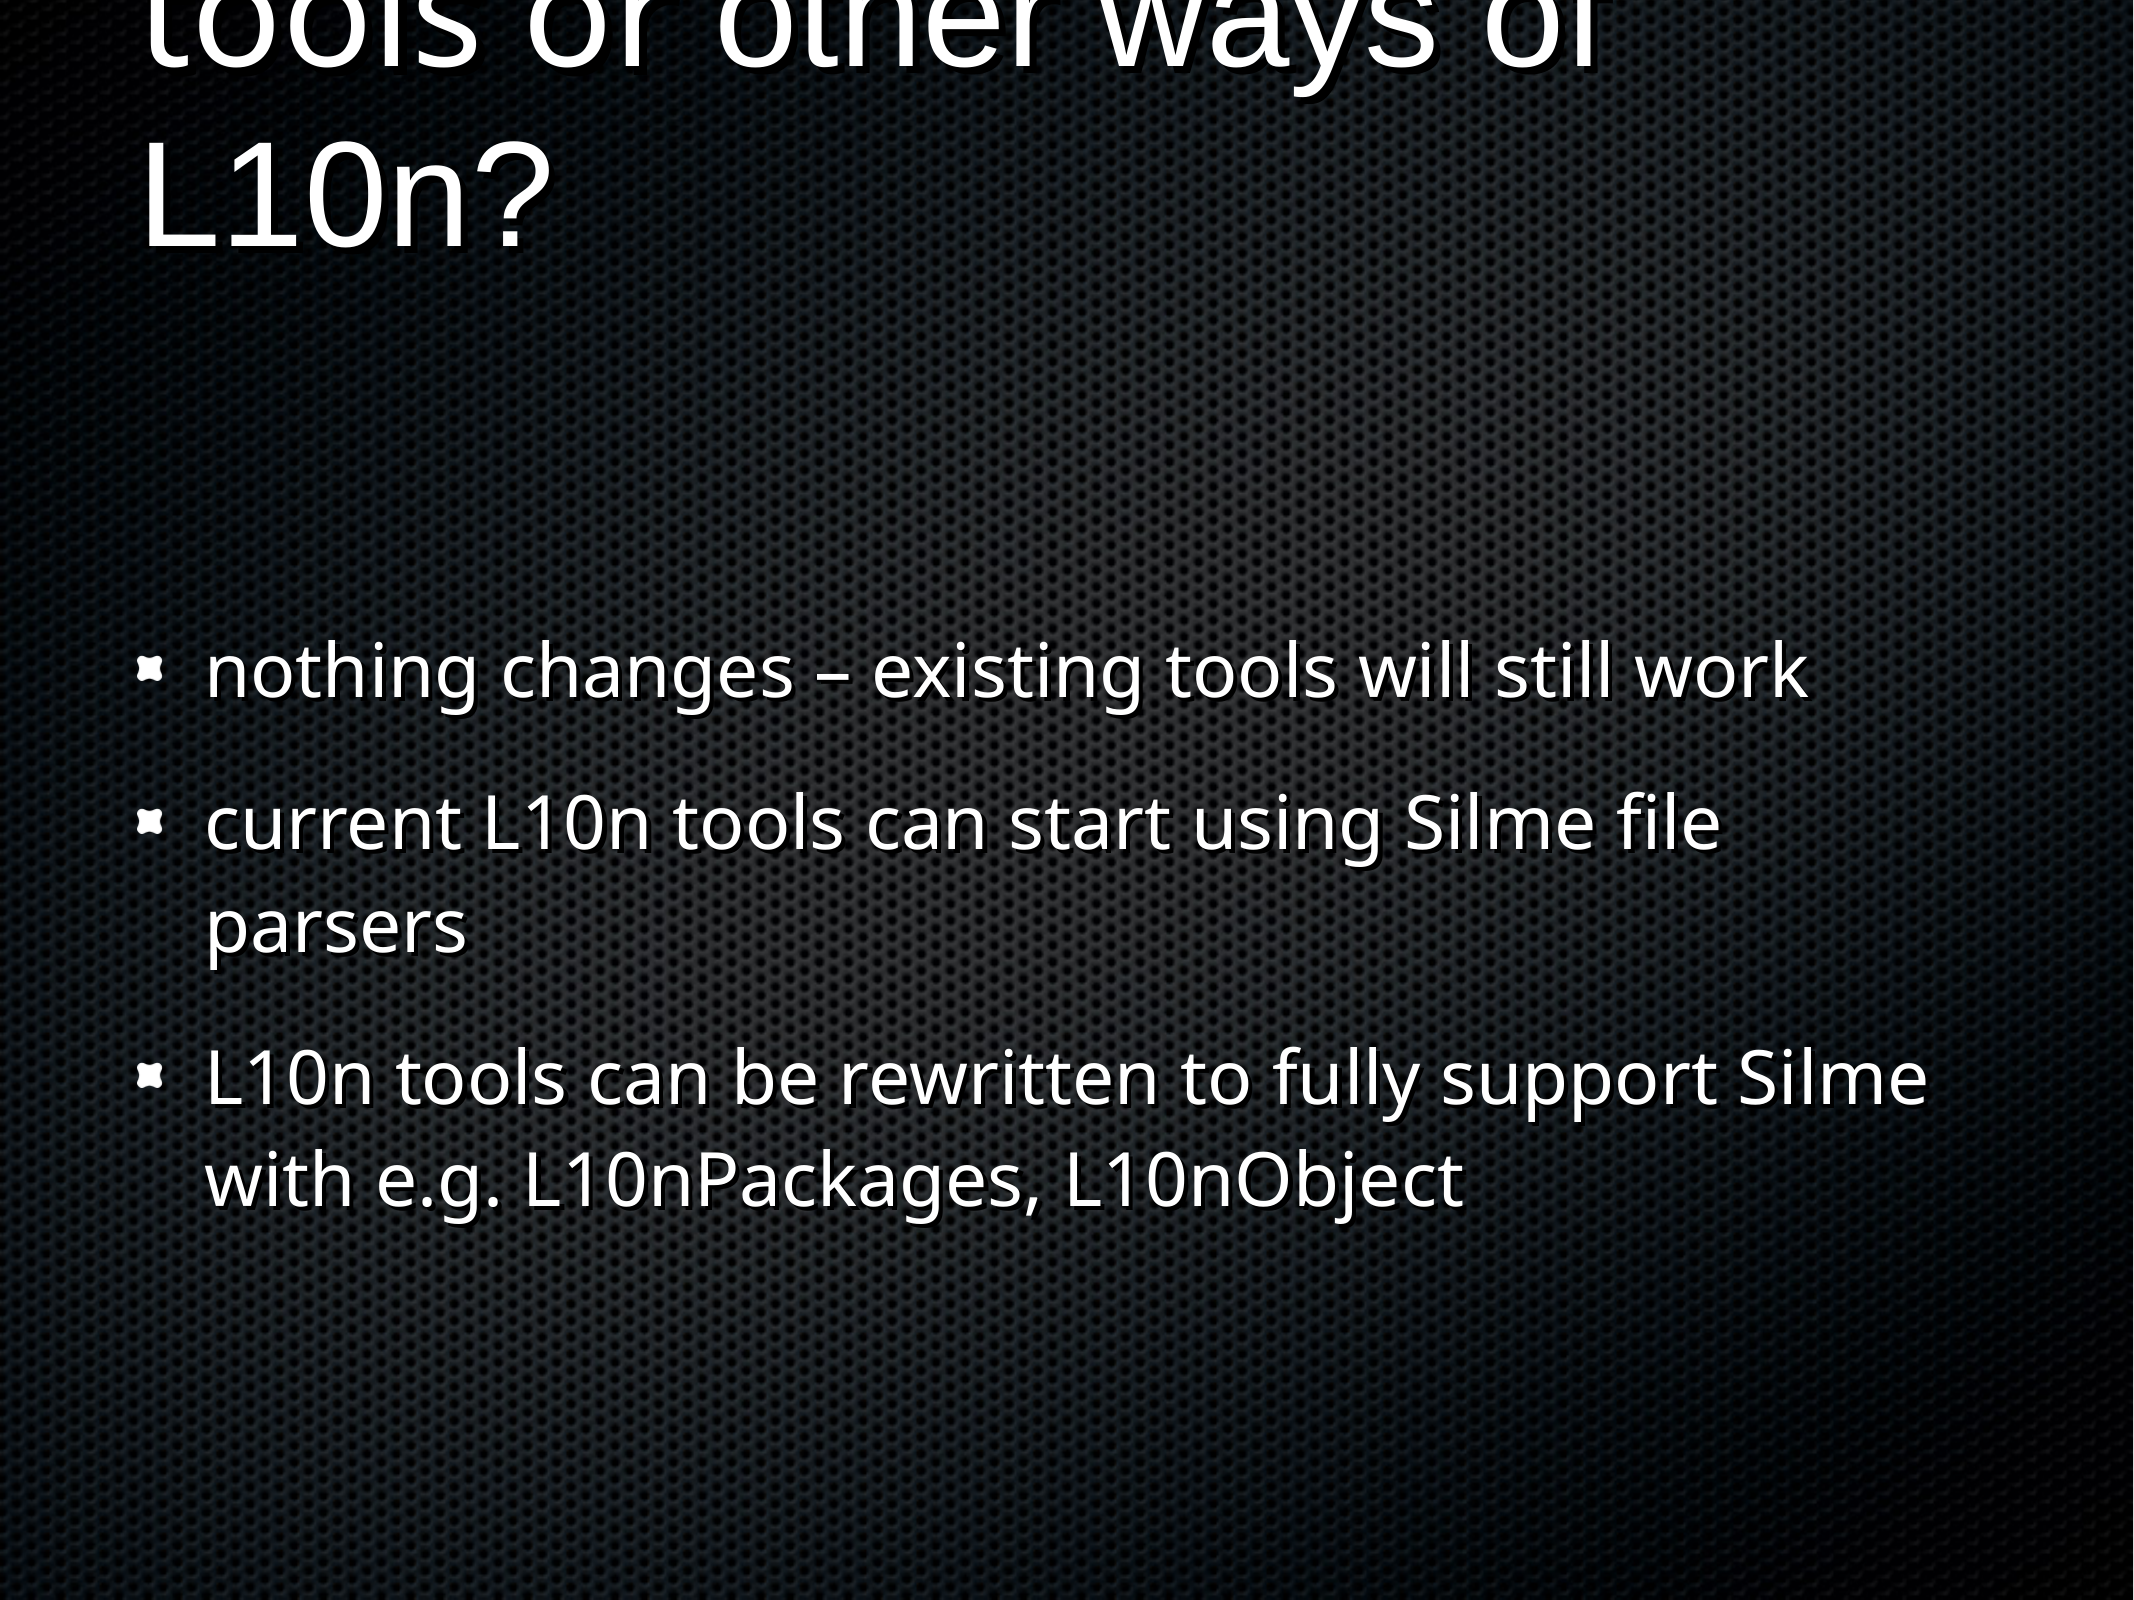

# What about existing tools or other ways of L10n?
nothing changes – existing tools will still work
current L10n tools can start using Silme file parsers
L10n tools can be rewritten to fully support Silme with e.g. L10nPackages, L10nObject